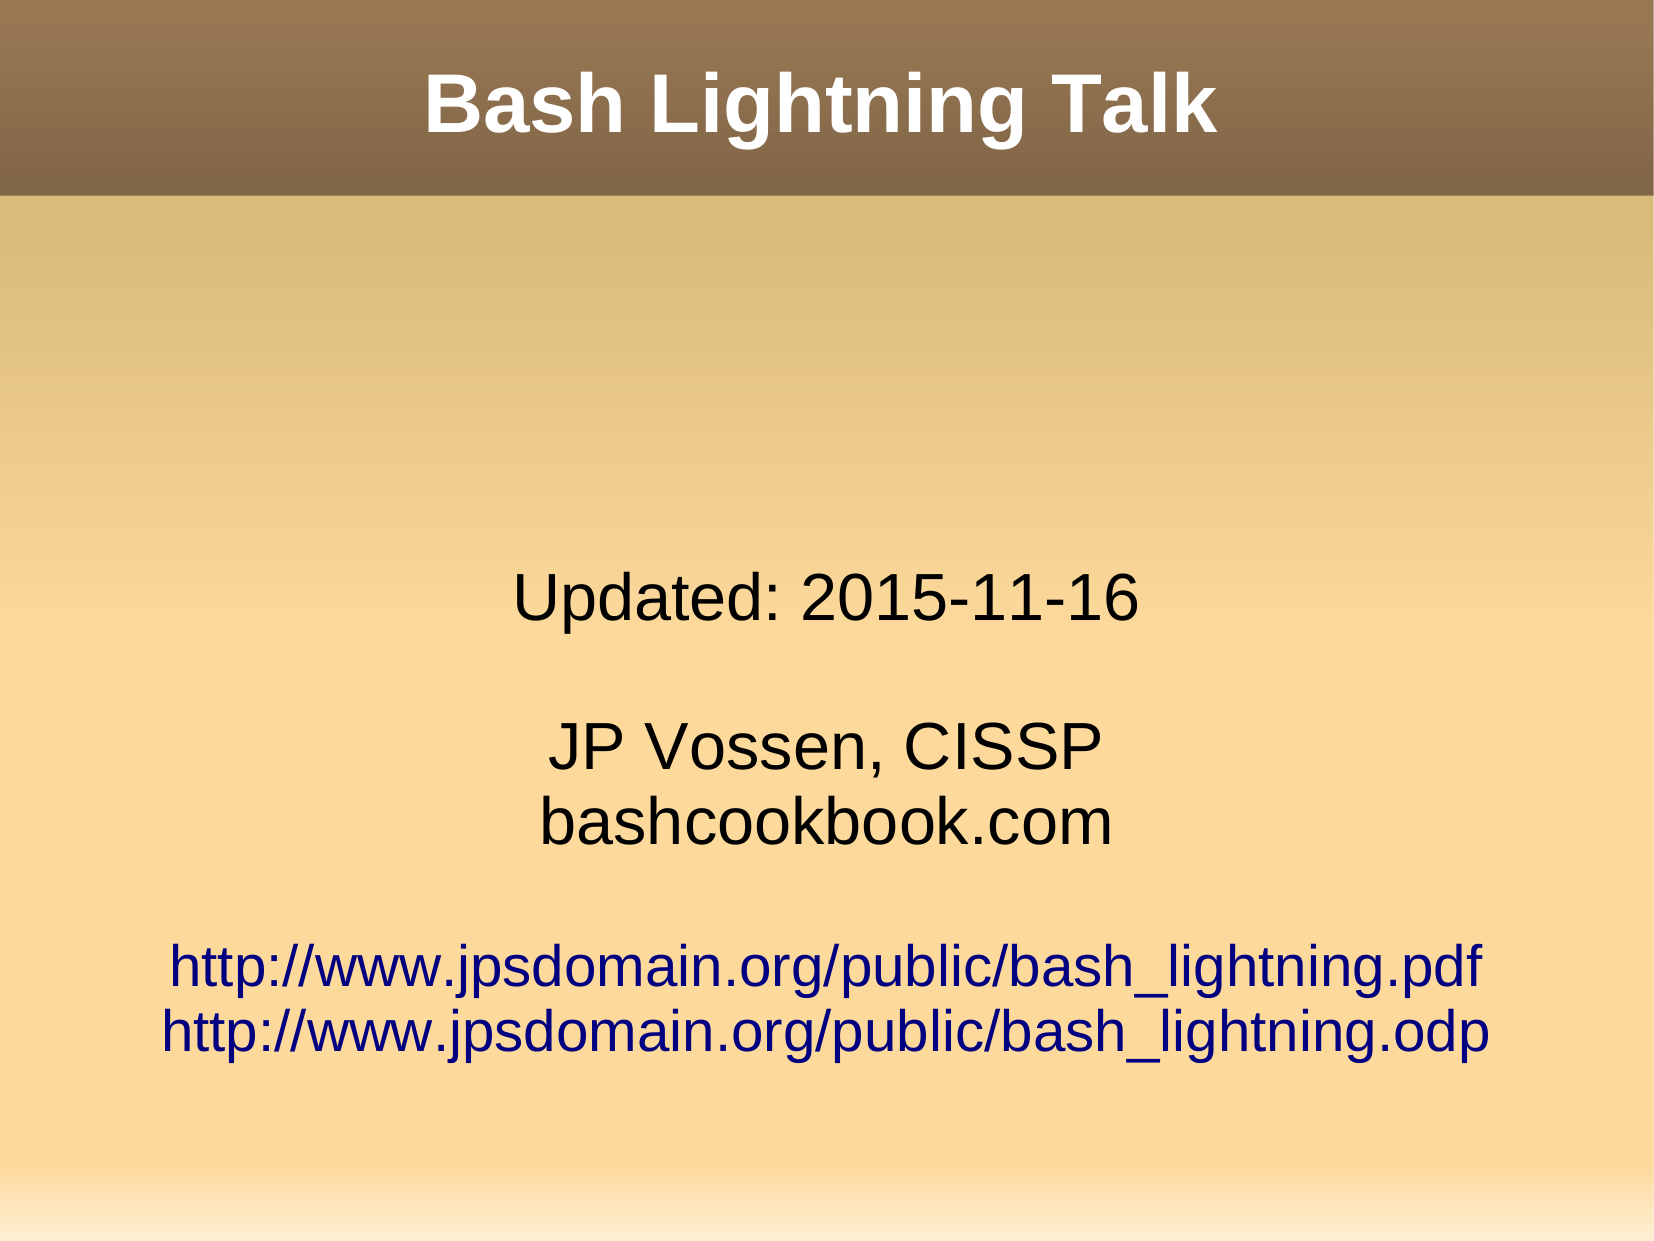

# Bash Lightning Talk
Updated: 2015-11-16
JP Vossen, CISSP
bashcookbook.com
http://www.jpsdomain.org/public/bash_lightning.pdf
http://www.jpsdomain.org/public/bash_lightning.odp